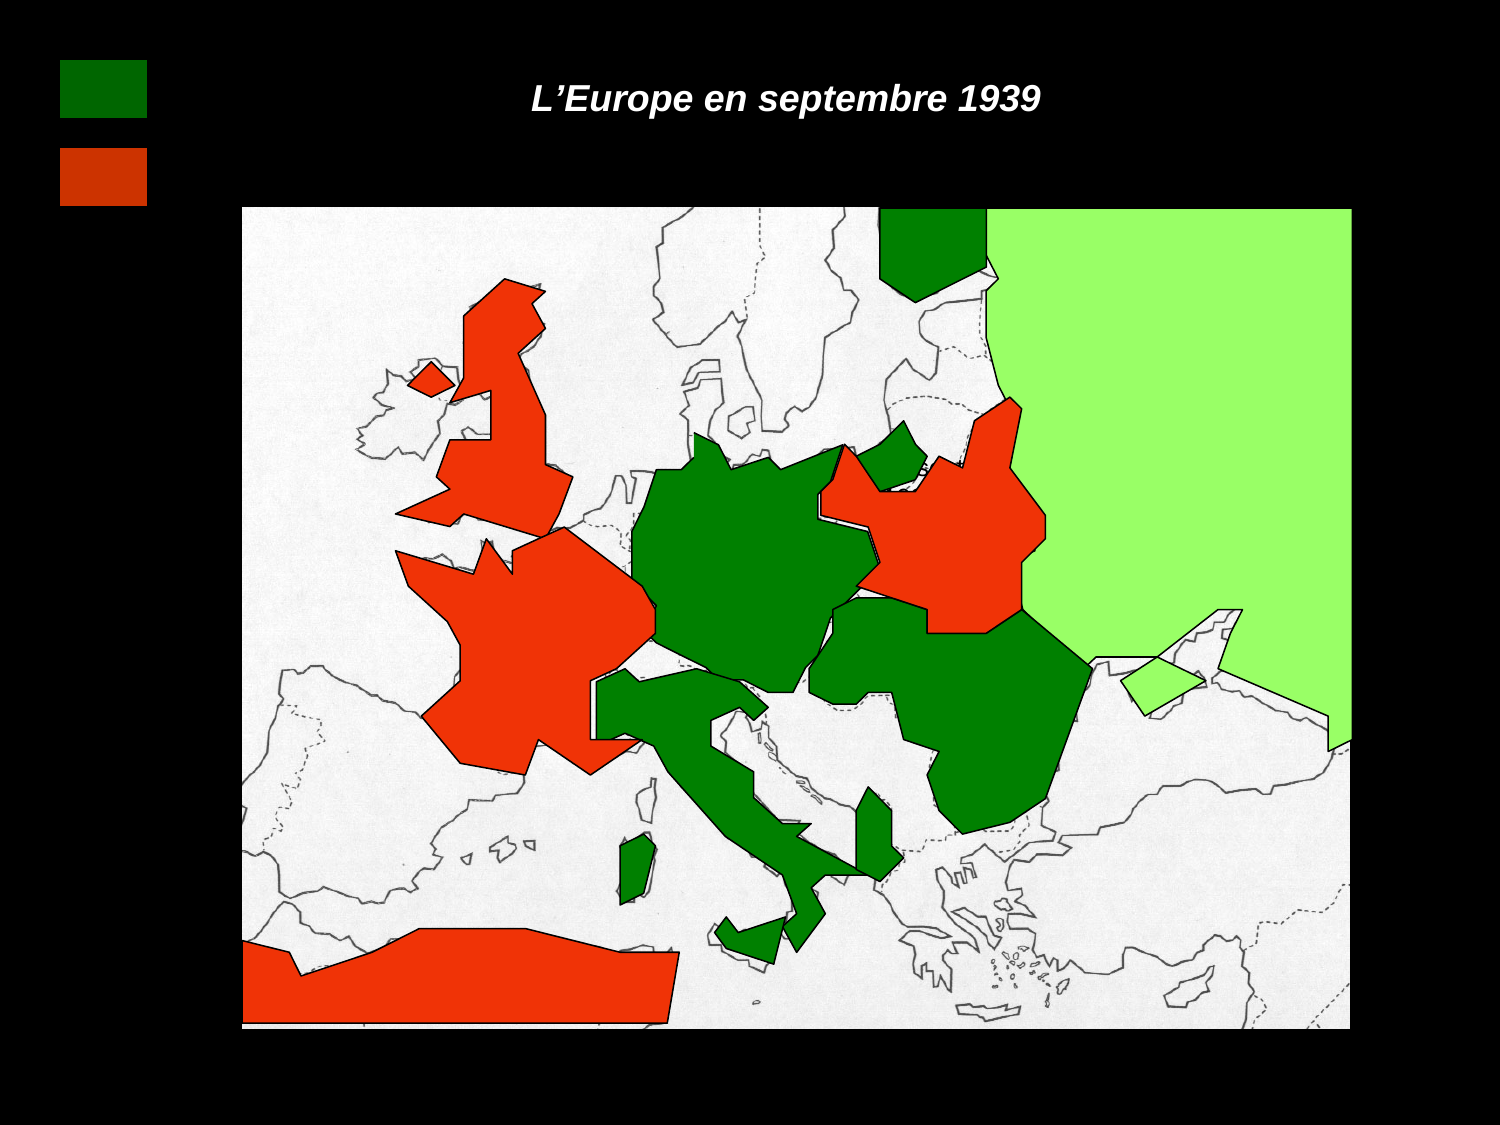

L'Axe
L’Europe en septembre 1939
Les Alliés
1er sept 1939